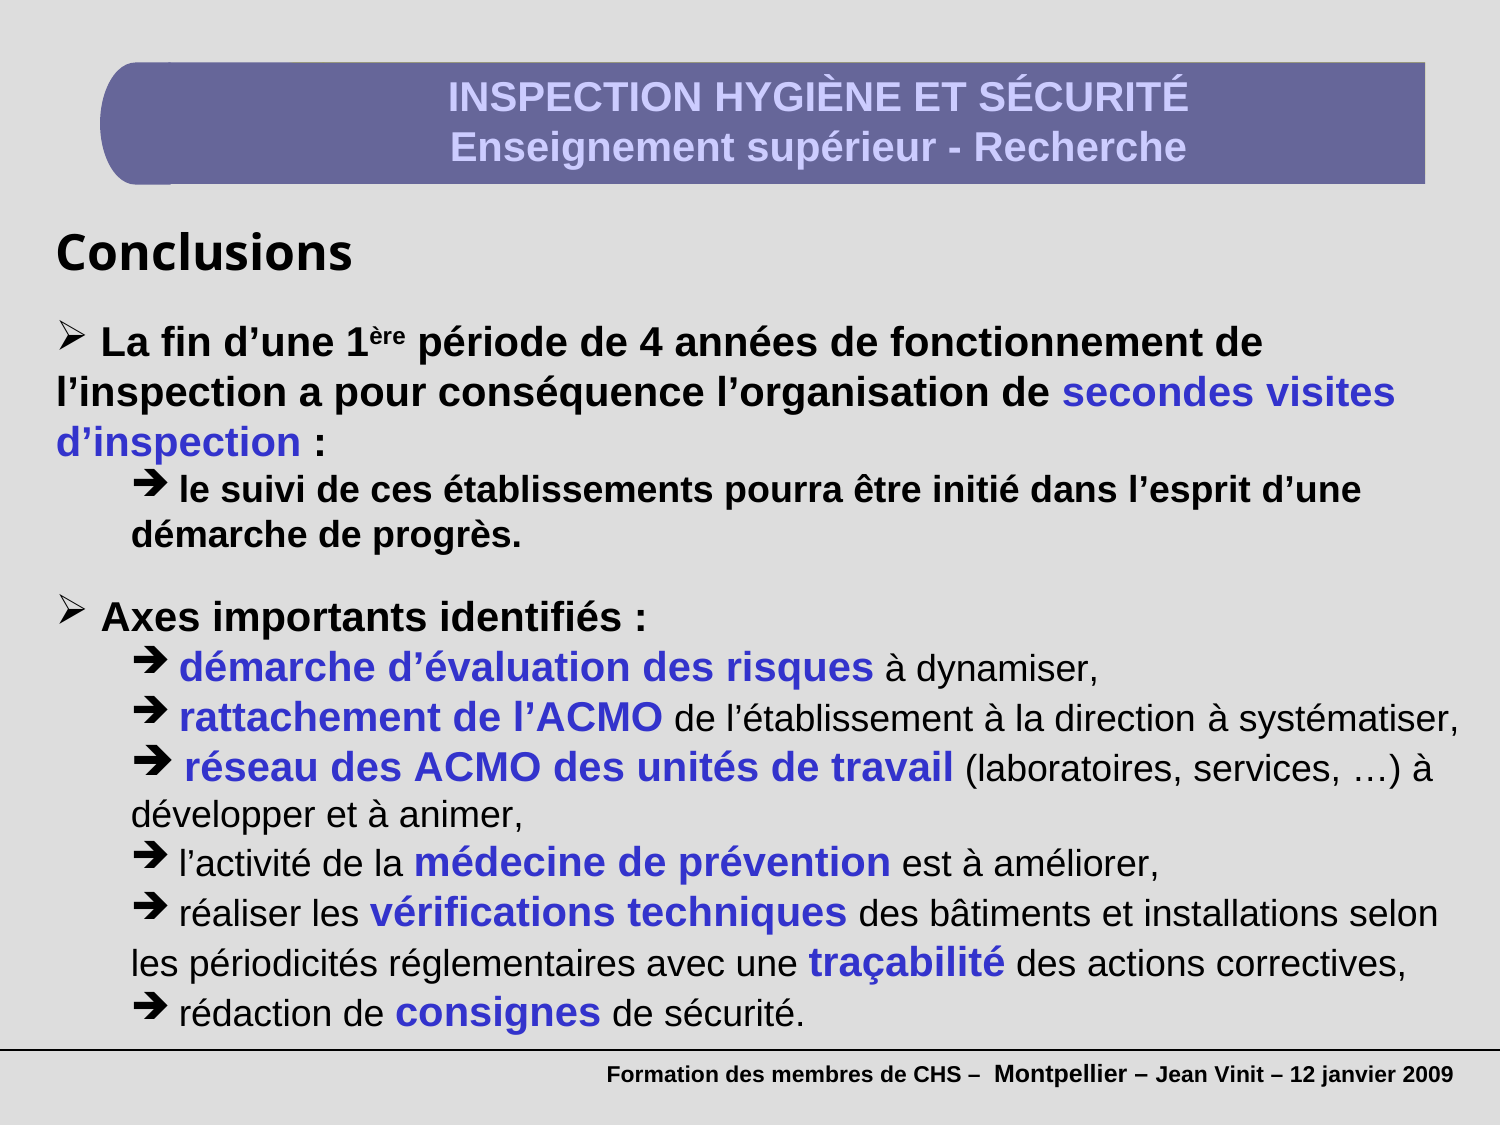

Conclusions
 La fin d’une 1ère période de 4 années de fonctionnement de l’inspection a pour conséquence l’organisation de secondes visites d’inspection :
 le suivi de ces établissements pourra être initié dans l’esprit d’une démarche de progrès.
 Axes importants identifiés :
 démarche d’évaluation des risques à dynamiser,
 rattachement de l’ACMO de l’établissement à la direction à systématiser,
 réseau des ACMO des unités de travail (laboratoires, services, …) à développer et à animer,
 l’activité de la médecine de prévention est à améliorer,
 réaliser les vérifications techniques des bâtiments et installations selon les périodicités réglementaires avec une traçabilité des actions correctives,
 rédaction de consignes de sécurité.